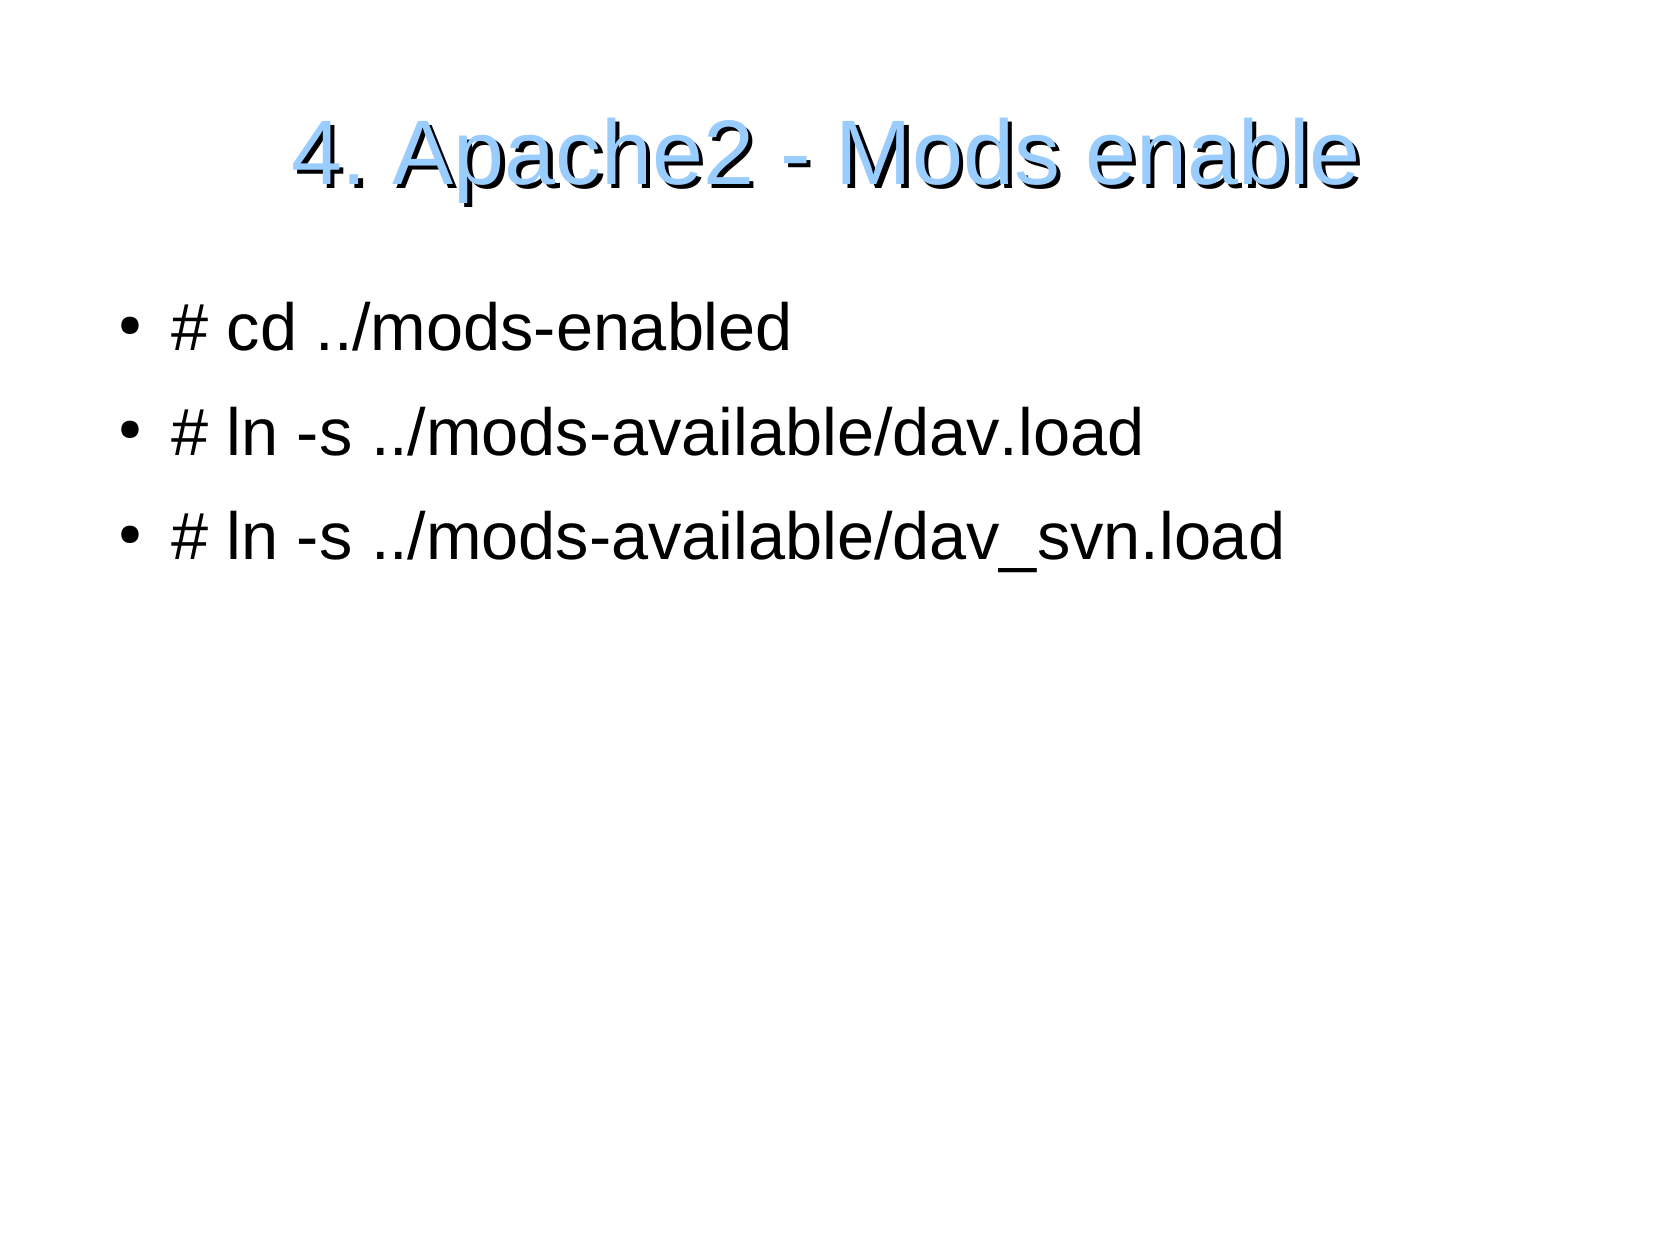

# 4. Apache2 - Mods enable
# cd ../mods-enabled
# ln -s ../mods-available/dav.load
# ln -s ../mods-available/dav_svn.load